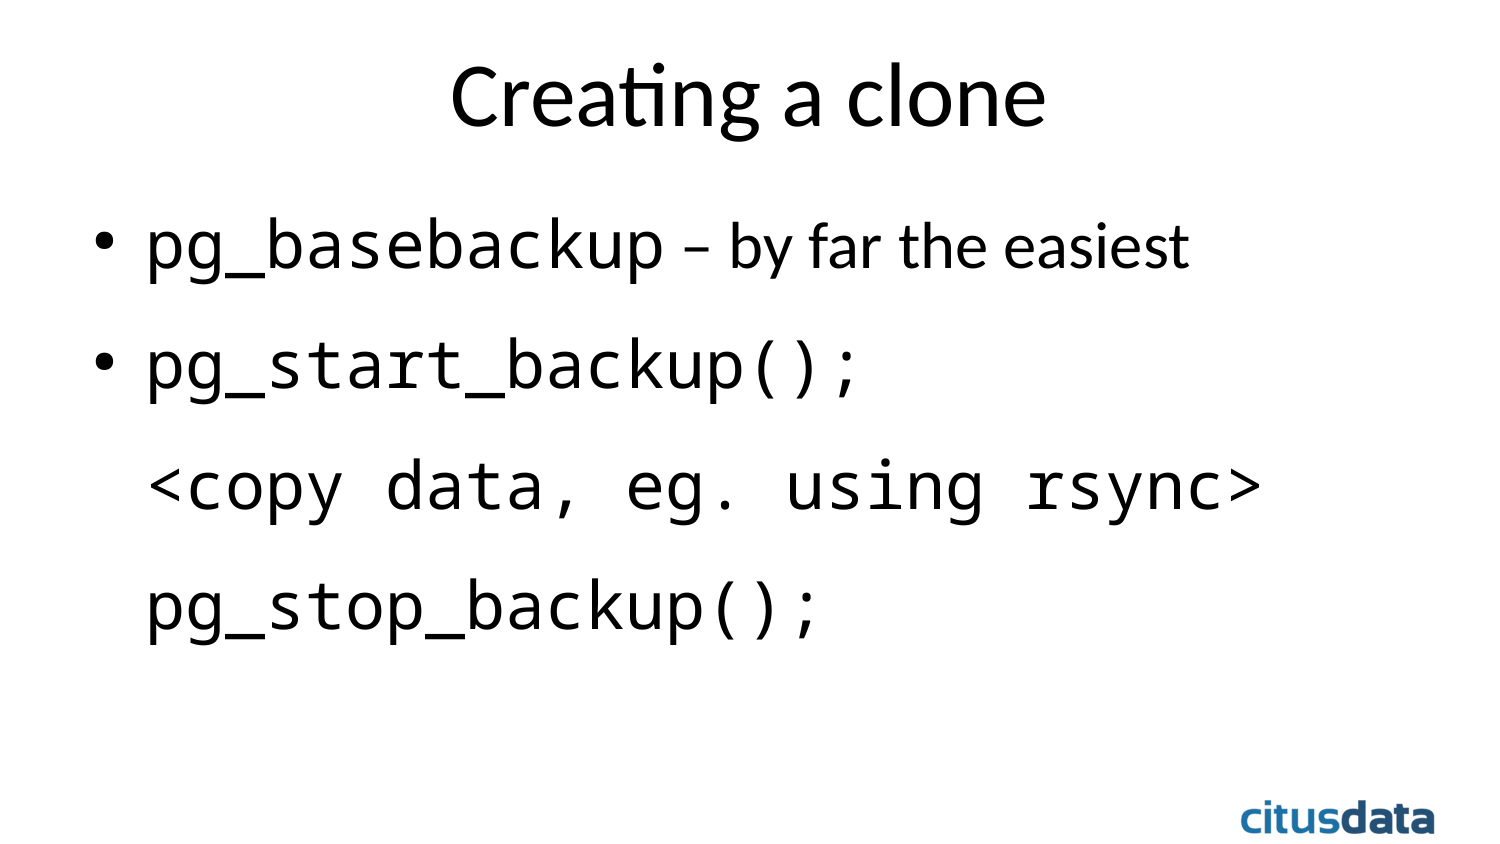

# Creating a clone
pg_basebackup – by far the easiest
pg_start_backup();
<copy data, eg. using rsync>
pg_stop_backup();